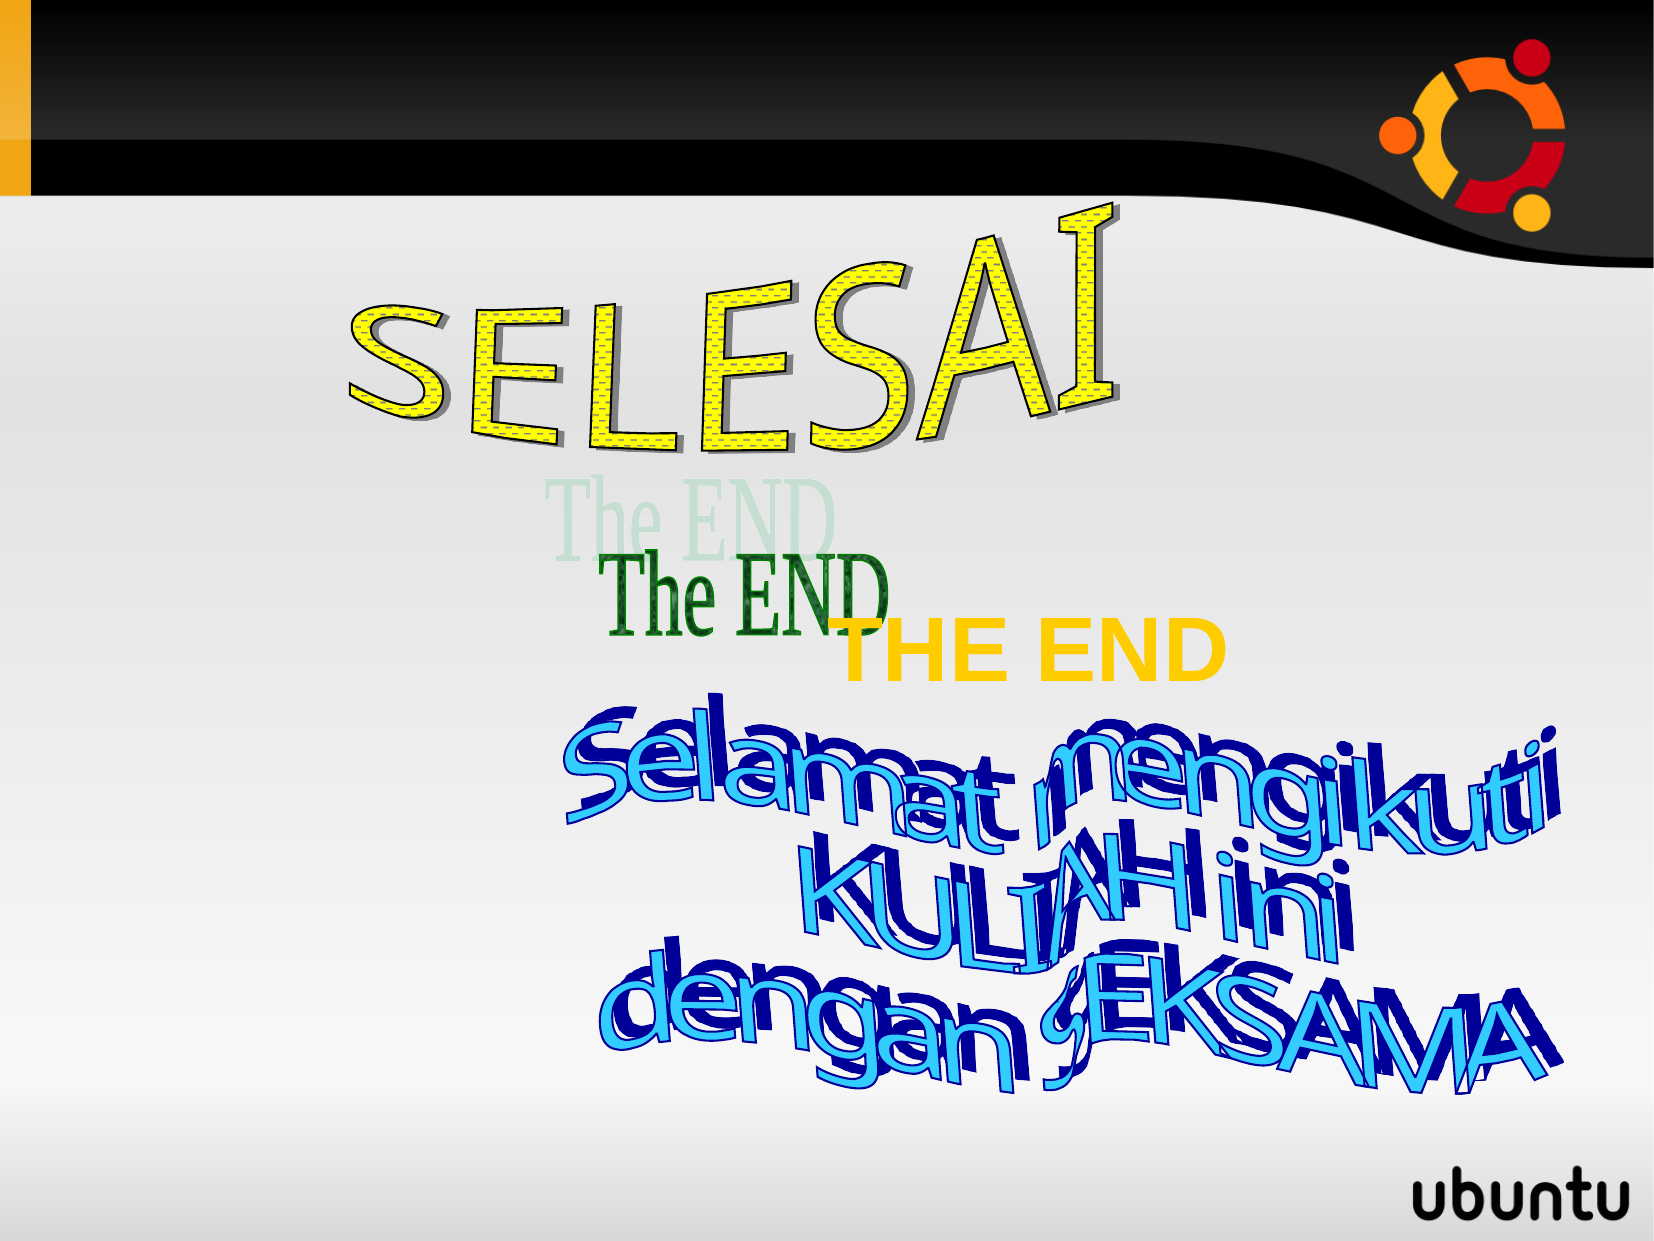

SELESAI
The END
# THE END
Selamat mengikuti
KULIAH ini
dengan SEKSAMA